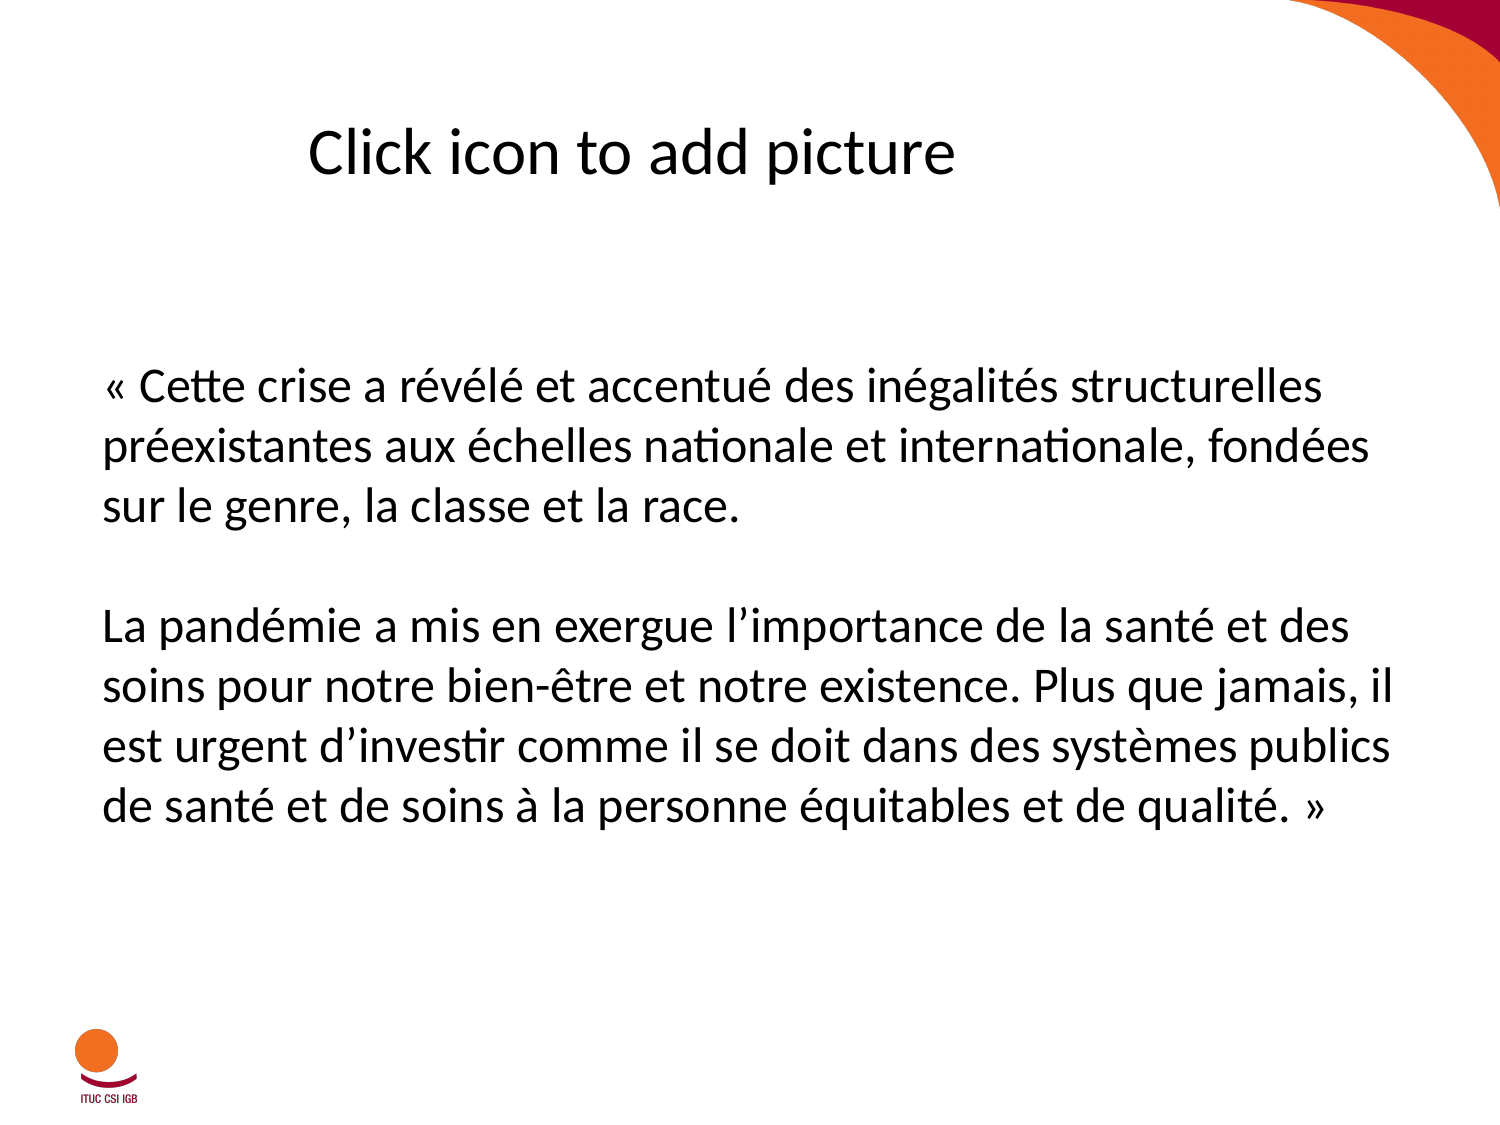

« Cette crise a révélé et accentué des inégalités structurelles préexistantes aux échelles nationale et internationale, fondées sur le genre, la classe et la race.
La pandémie a mis en exergue l’importance de la santé et des soins pour notre bien-être et notre existence. Plus que jamais, il est urgent d’investir comme il se doit dans des systèmes publics de santé et de soins à la personne équitables et de qualité. »